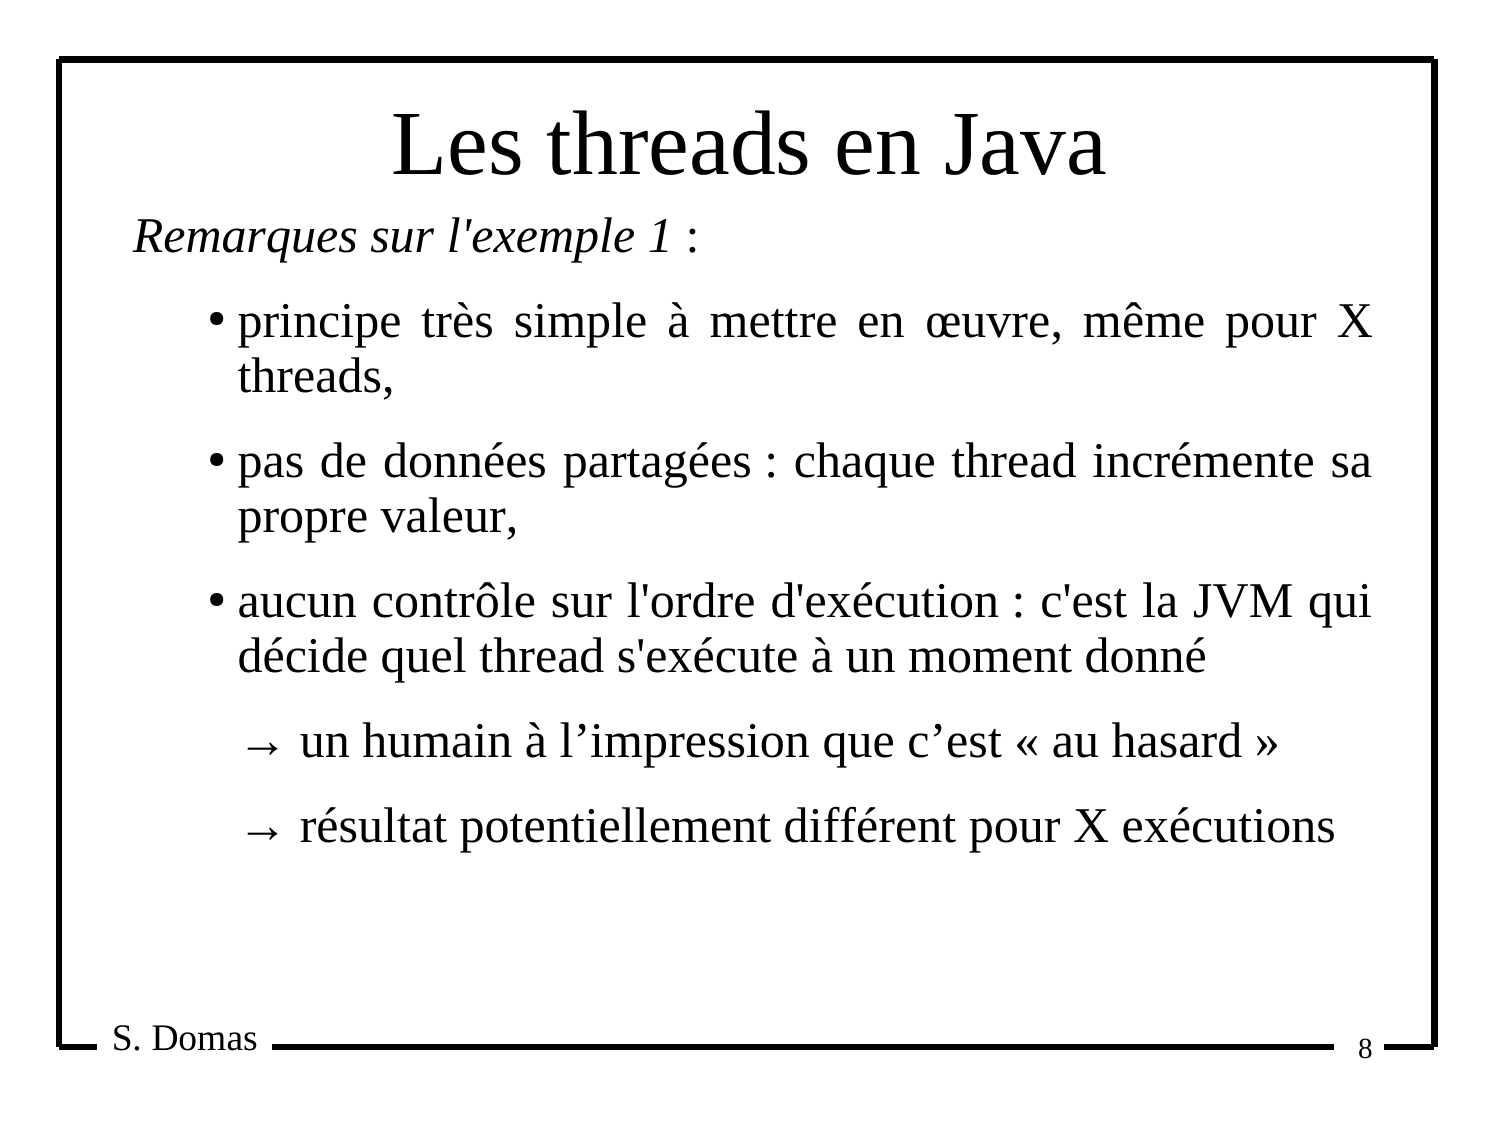

# Les threads en Java
S. Domas
Remarques sur l'exemple 1 :
principe très simple à mettre en œuvre, même pour X threads,
pas de données partagées : chaque thread incrémente sa propre valeur,
aucun contrôle sur l'ordre d'exécution : c'est la JVM qui décide quel thread s'exécute à un moment donné
→ un humain à l’impression que c’est « au hasard »
→ résultat potentiellement différent pour X exécutions
8